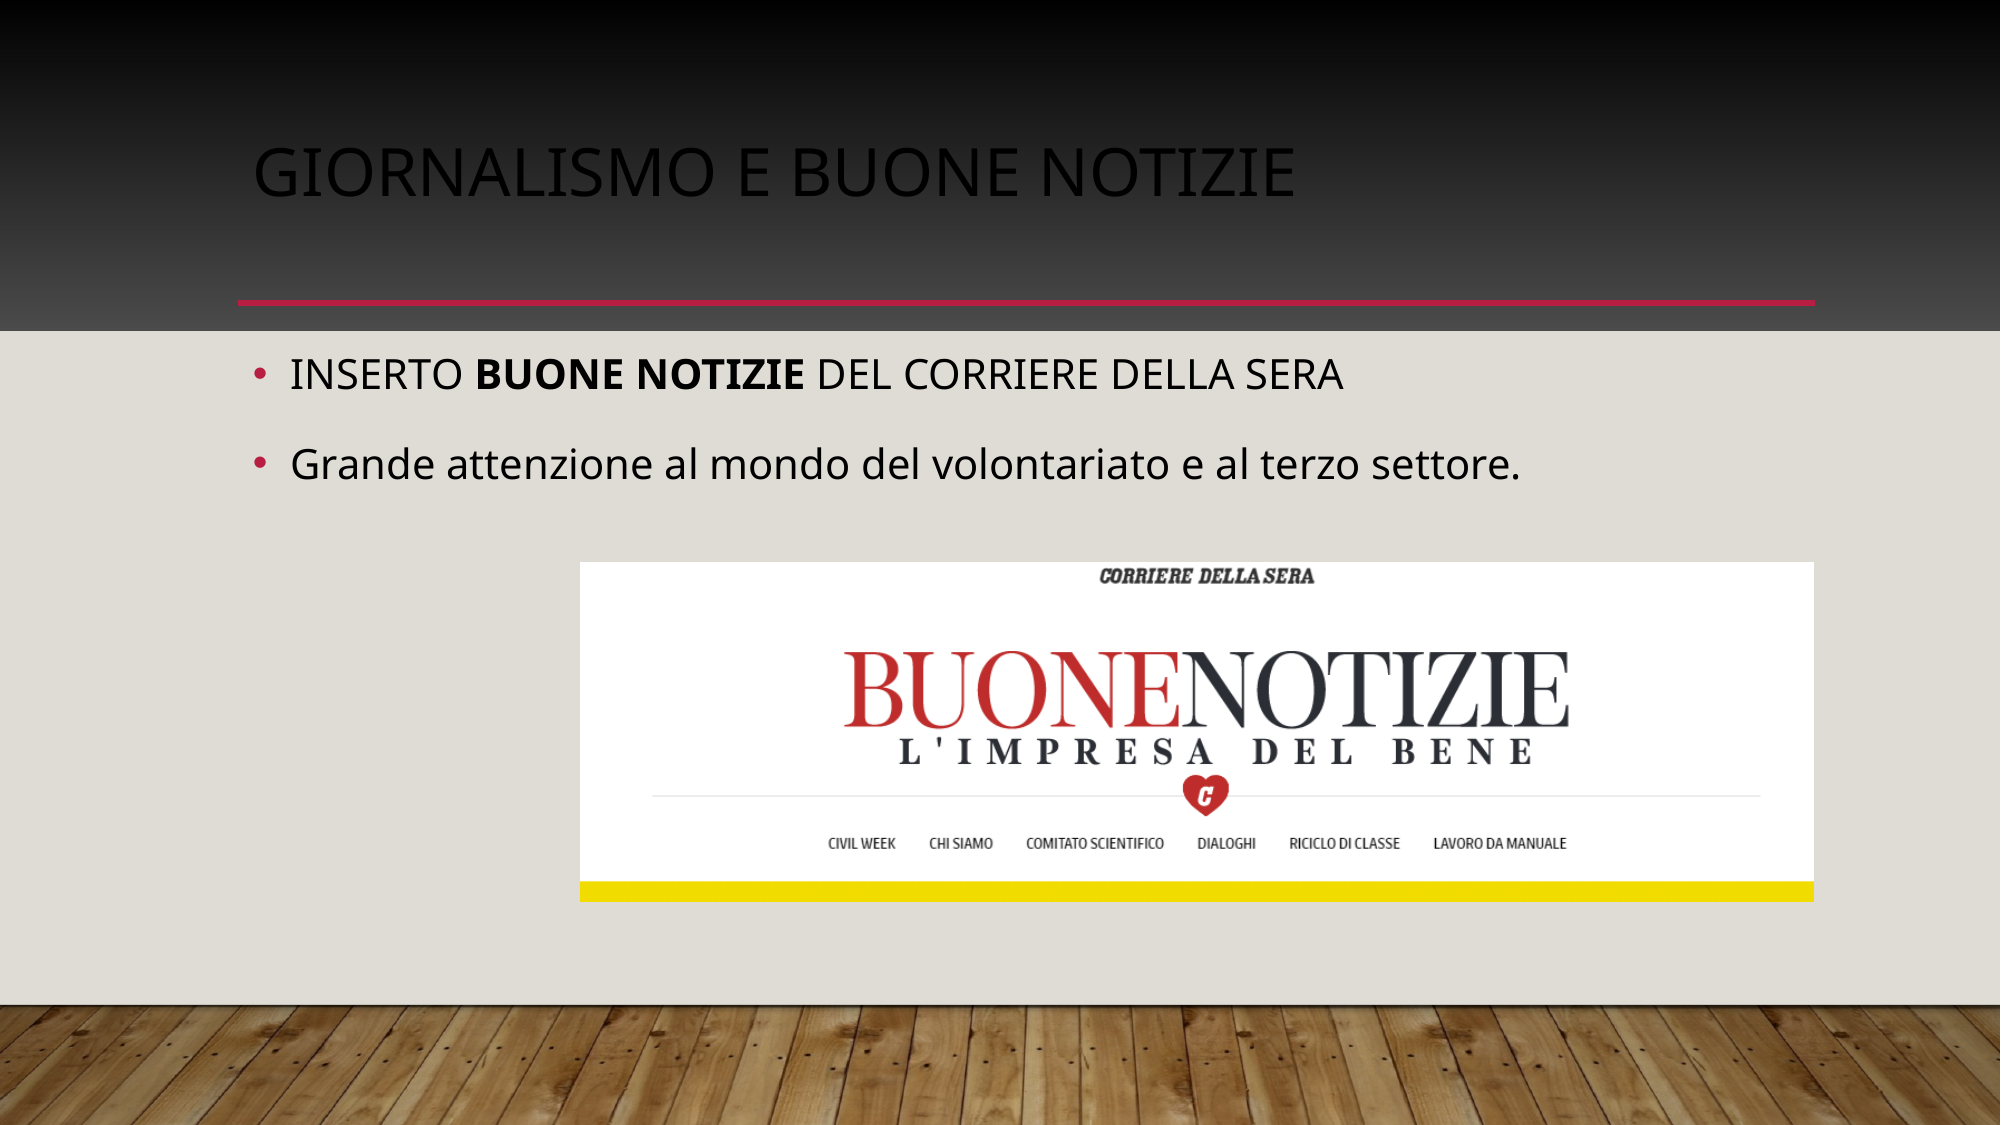

# GIORNALISMO E BUONE NOTIZIE
INSERTO BUONE NOTIZIE DEL CORRIERE DELLA SERA
Grande attenzione al mondo del volontariato e al terzo settore.